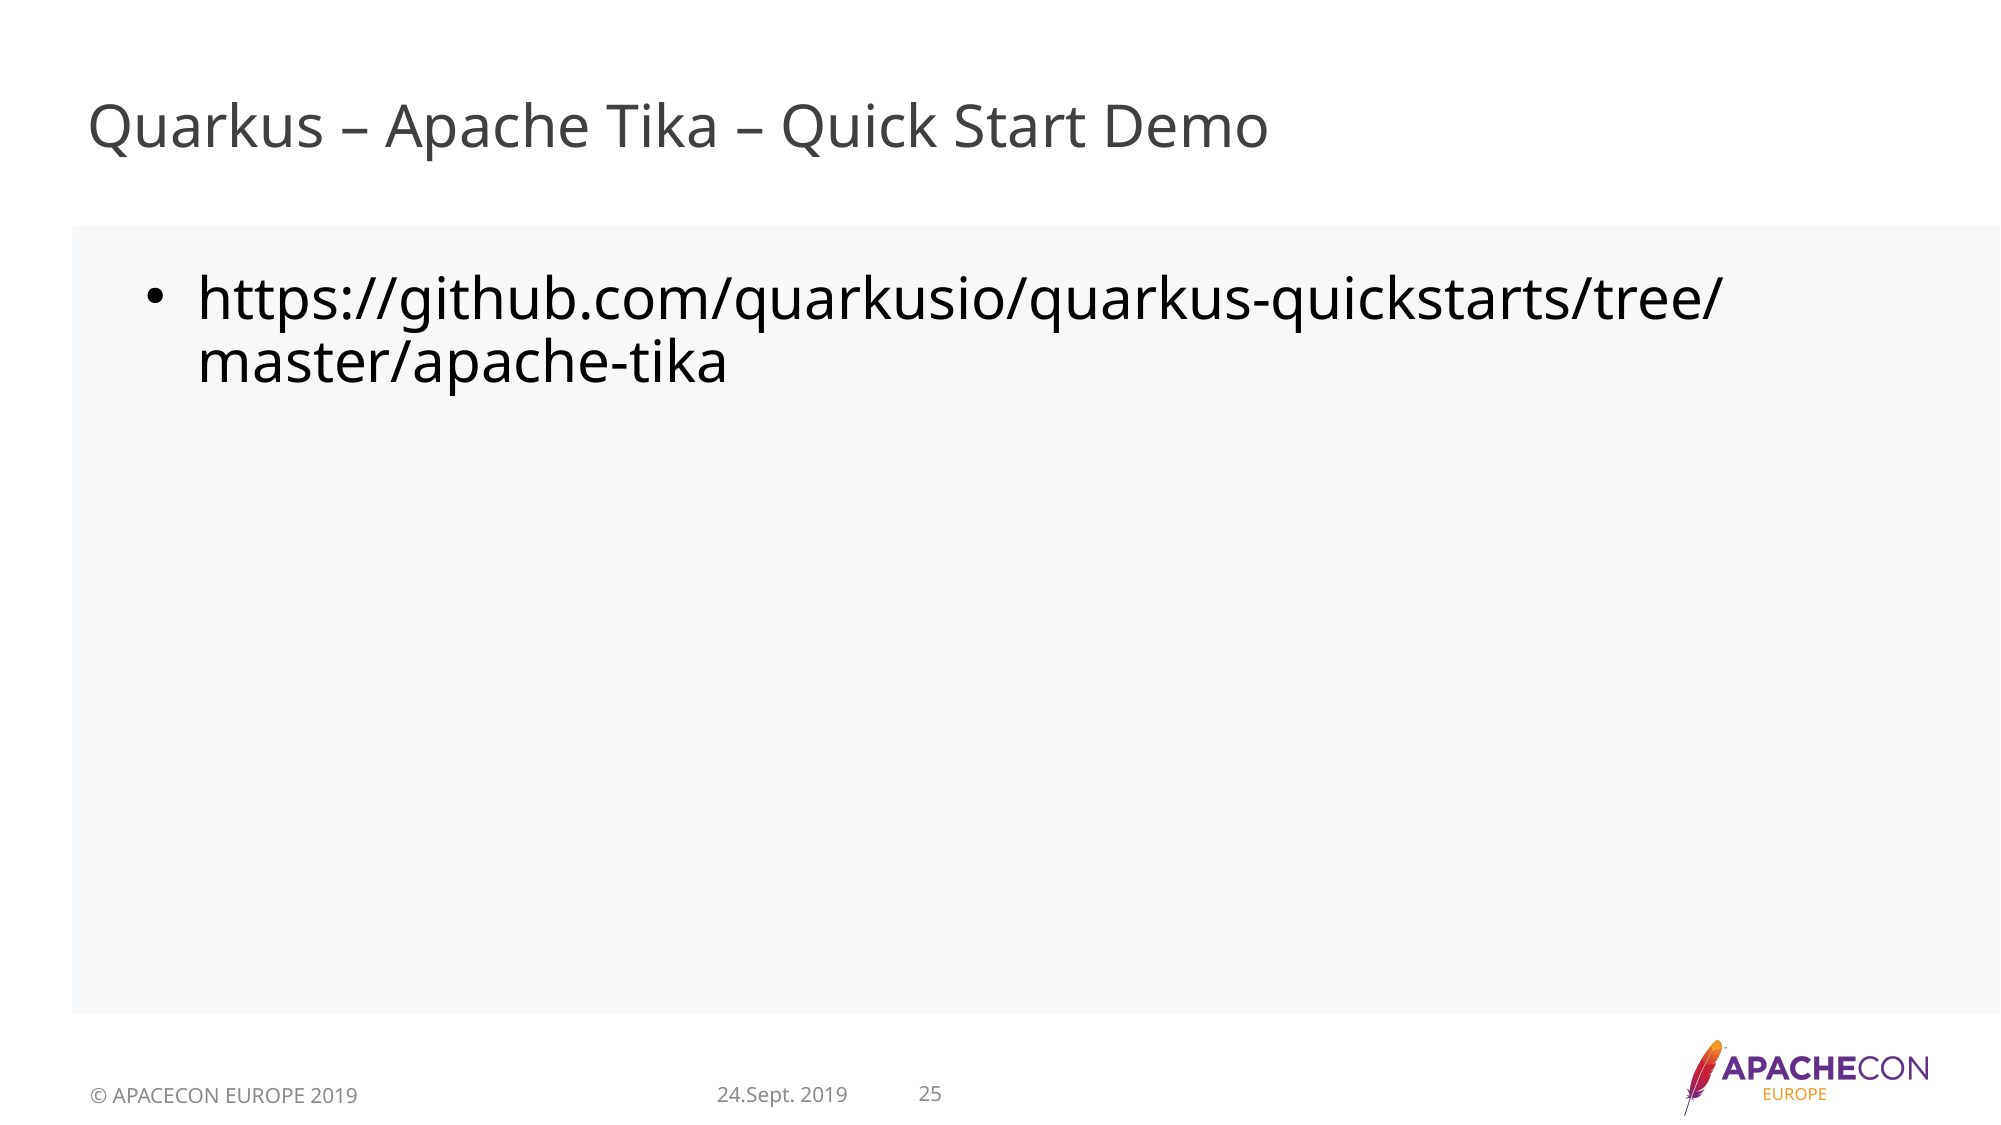

# Quarkus – Apache Tika – Quick Start Demo
https://github.com/quarkusio/quarkus-quickstarts/tree/master/apache-tika
© APACECON EUROPE 2019
24.Sept. 2019